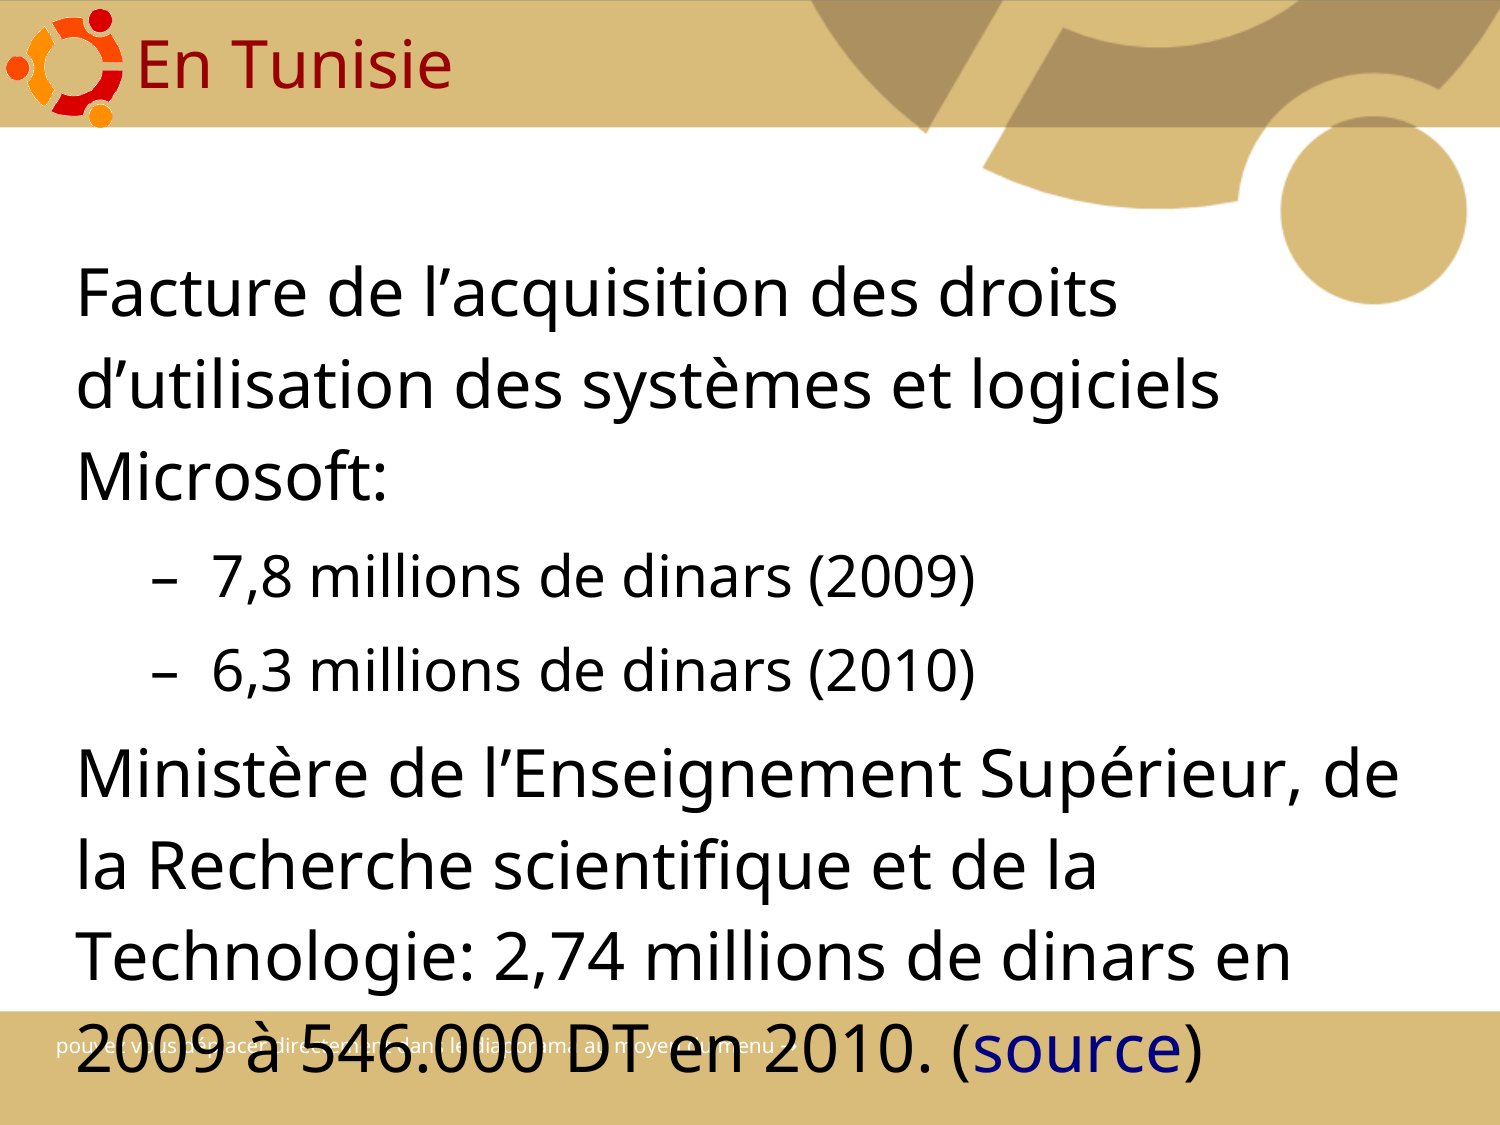

# En Tunisie
Facture de l’acquisition des droits d’utilisation des systèmes et logiciels Microsoft:
 7,8 millions de dinars (2009)
 6,3 millions de dinars (2010)
Ministère de l’Enseignement Supérieur, de la Recherche scientifique et de la Technologie: 2,74 millions de dinars en 2009 à 546.000 DT en 2010. (source)
pouvez vous déplacer directement dans le diaporama au moyen du menu →